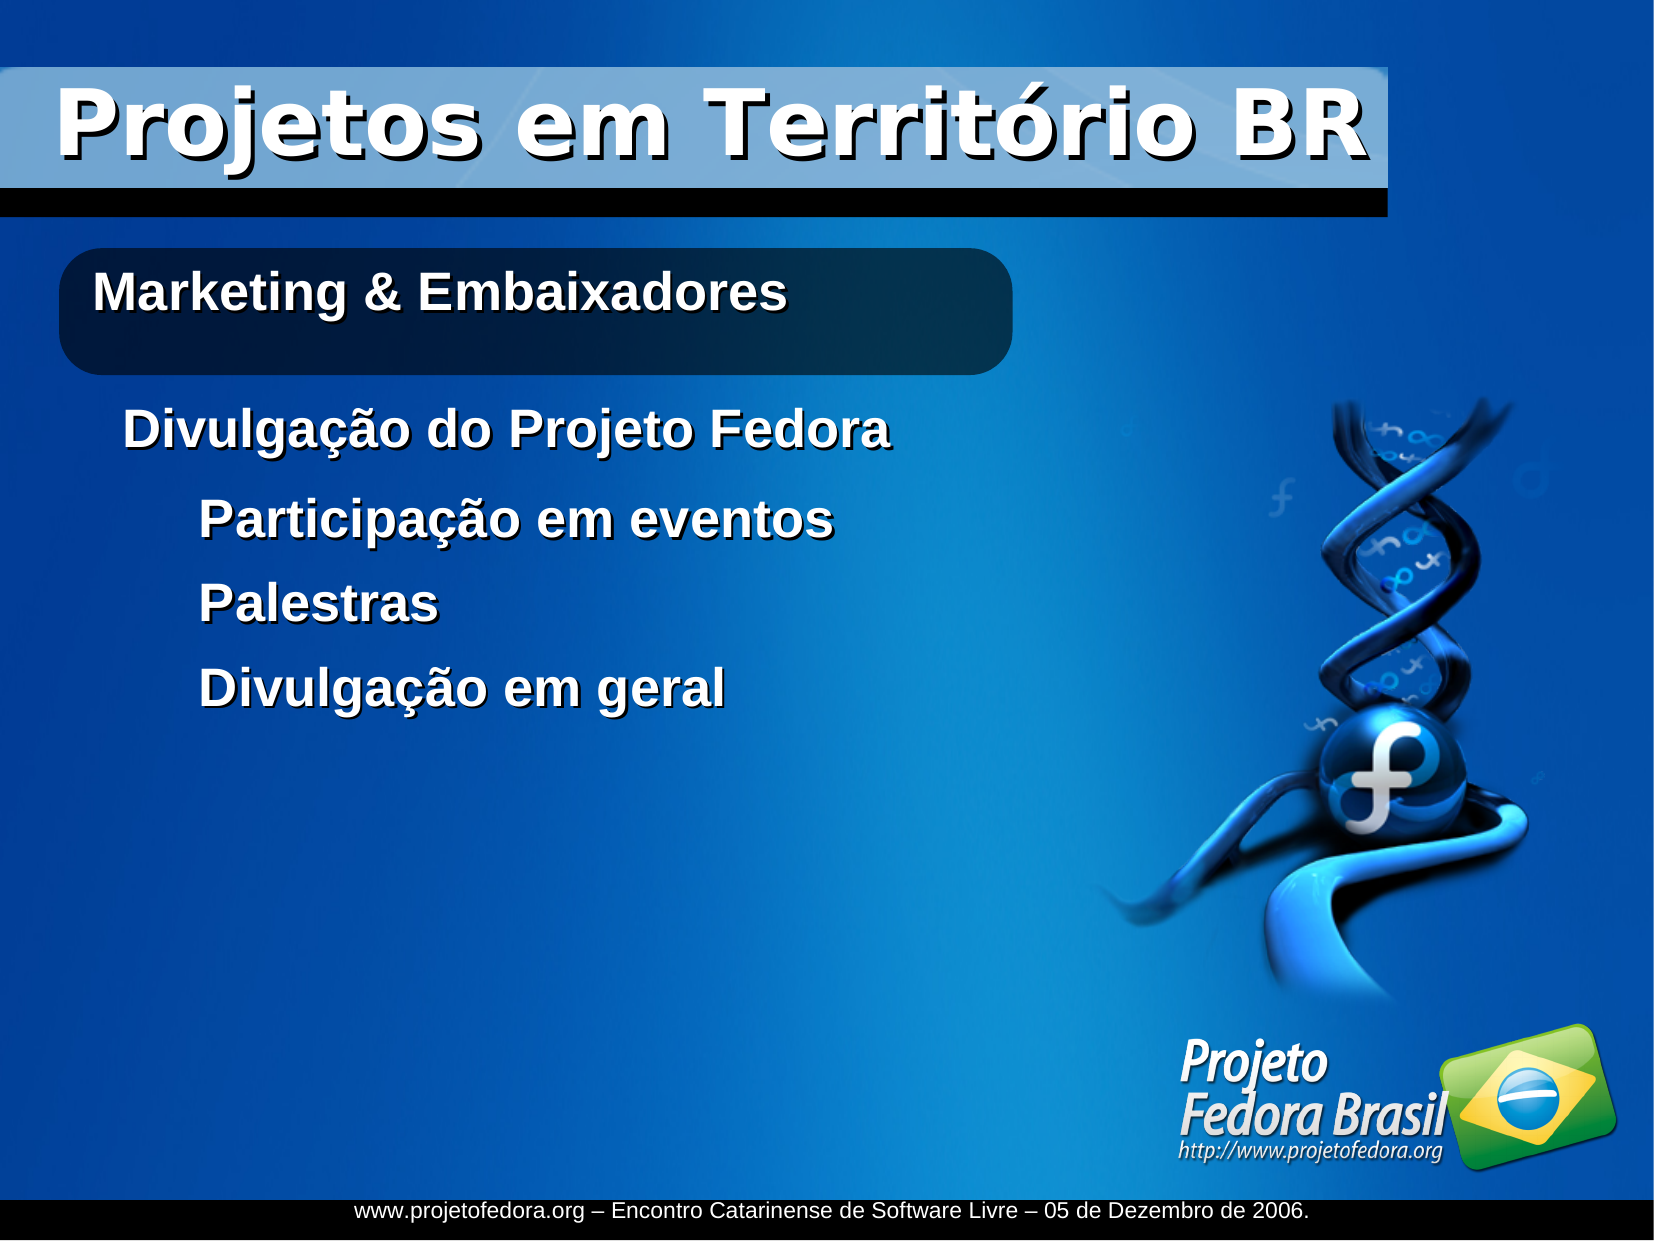

Projetos em Território BR
# Marketing & Embaixadores
Divulgação do Projeto Fedora
Participação em eventos
Palestras
Divulgação em geral
www.projetofedora.org – Encontro Catarinense de Software Livre – 05 de Dezembro de 2006.